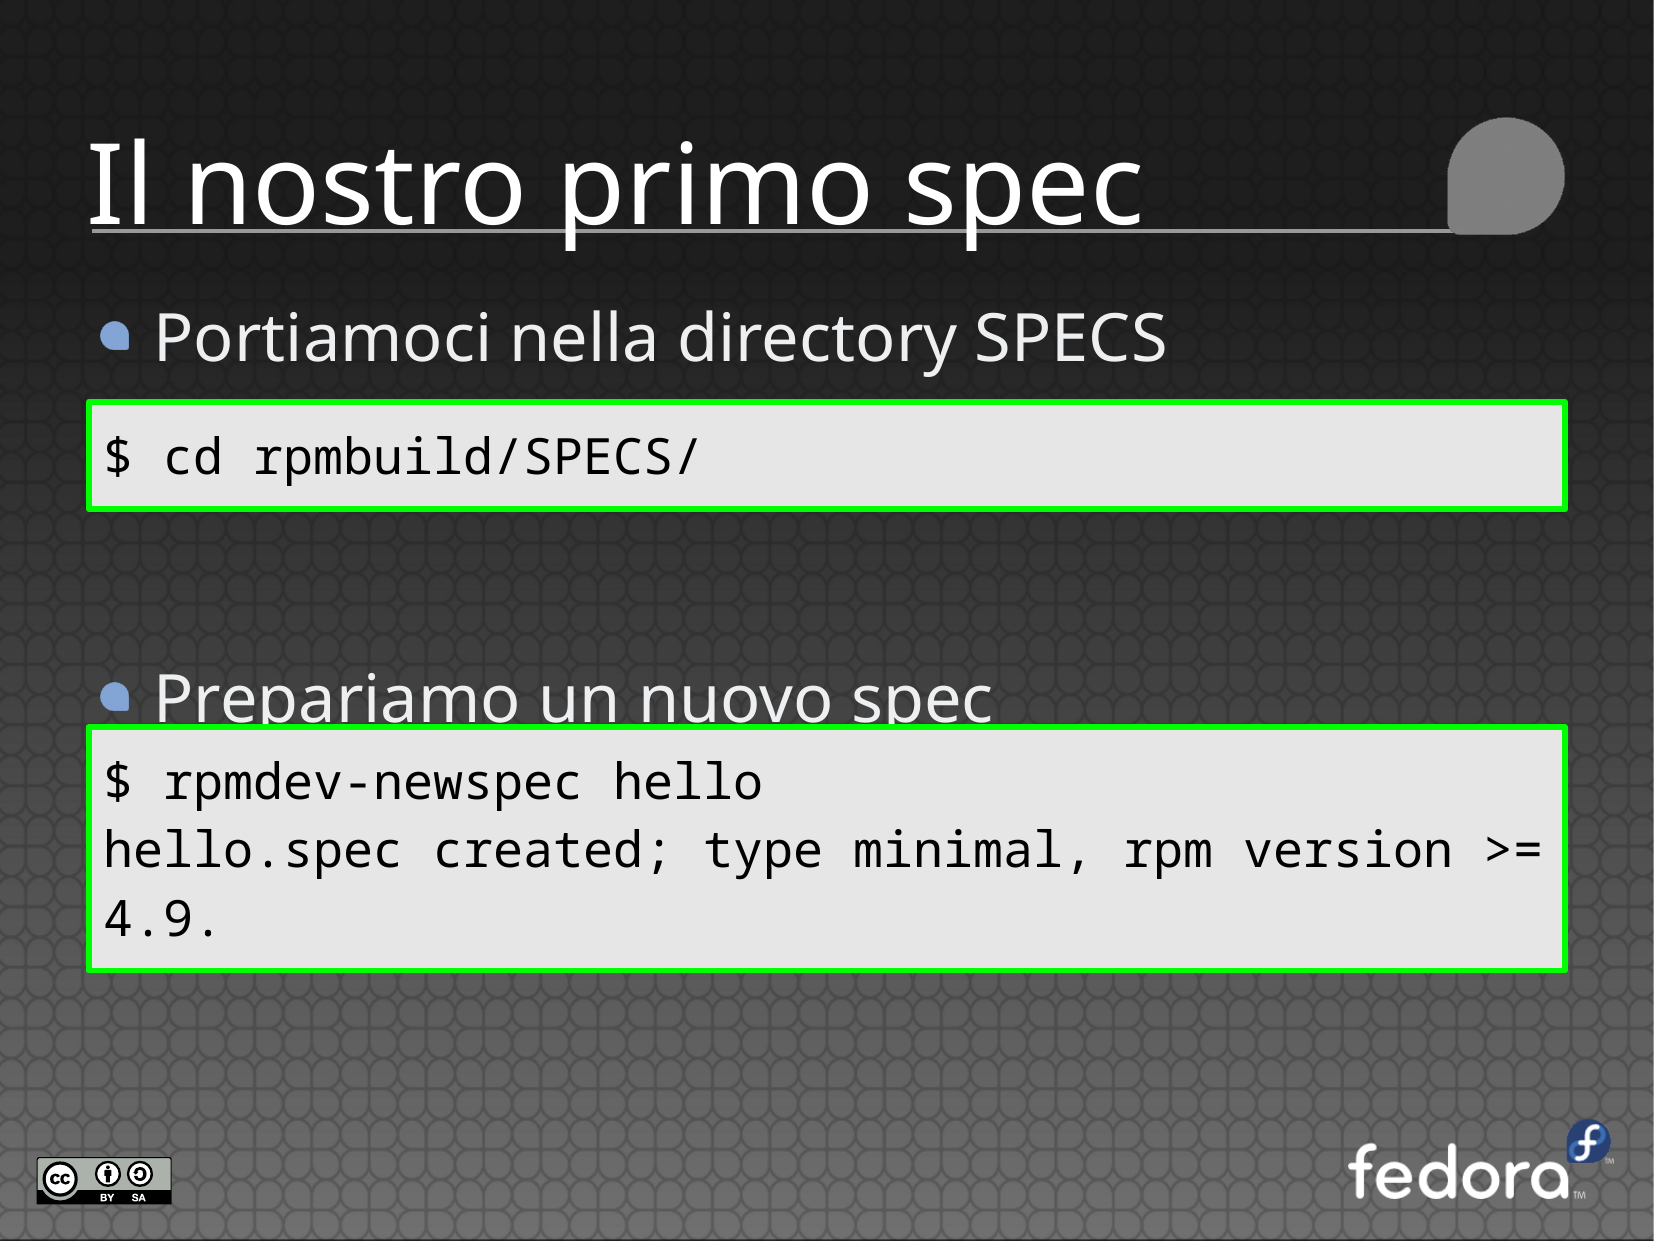

# Il nostro primo spec
Portiamoci nella directory SPECS
Prepariamo un nuovo spec
$ cd rpmbuild/SPECS/
$ rpmdev-newspec hello
hello.spec created; type minimal, rpm version >= 4.9.